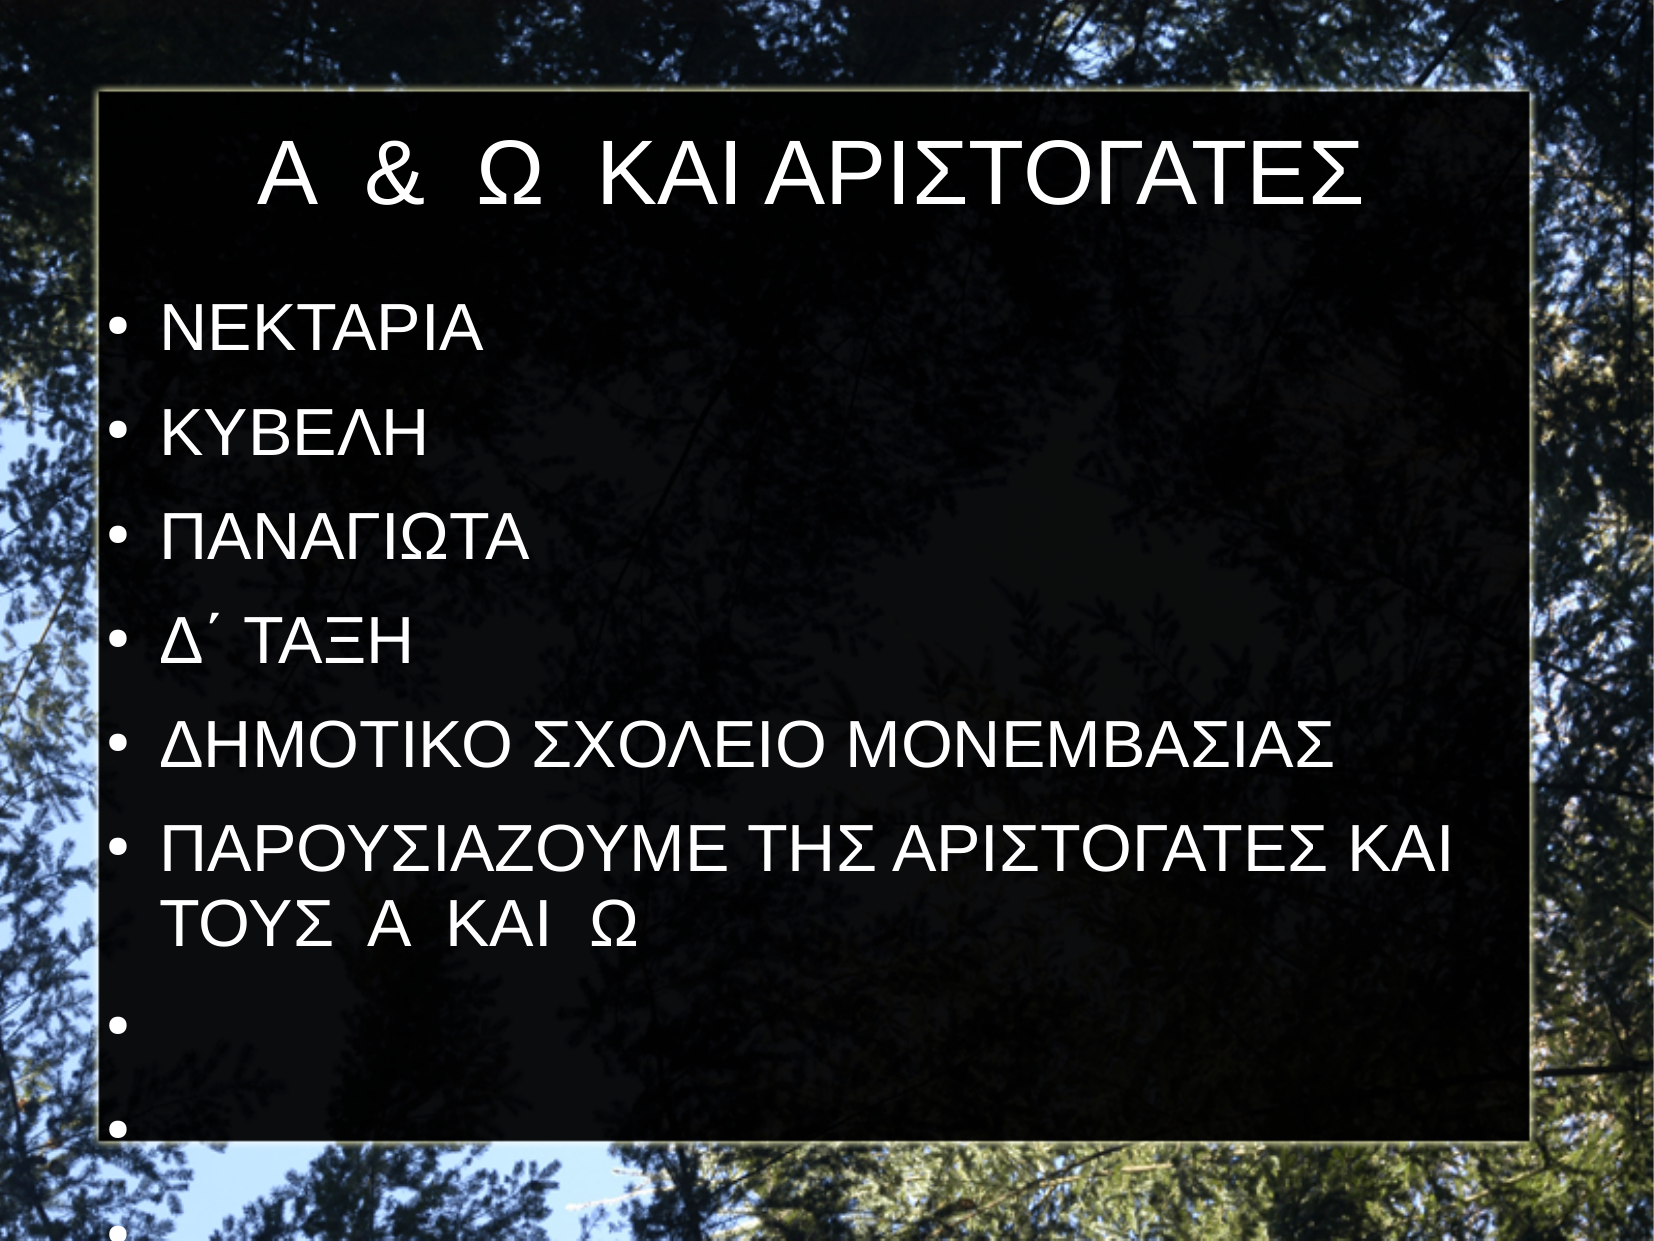

# Α & Ω ΚΑΙ ΑΡΙΣΤΟΓΑΤΕΣ
ΝΕΚΤΑΡΙΑ
ΚΥΒΕΛΗ
ΠΑΝΑΓΙΩΤΑ
Δ΄ ΤΑΞΗ
ΔΗΜΟΤΙΚΟ ΣΧΟΛΕΙΟ ΜΟΝΕΜΒΑΣΙΑΣ
ΠΑΡΟΥΣΙΑΖΟΥΜΕ ΤΗΣ ΑΡΙΣΤΟΓΑΤΕΣ ΚΑΙ ΤΟΥΣ Α ΚΑΙ Ω